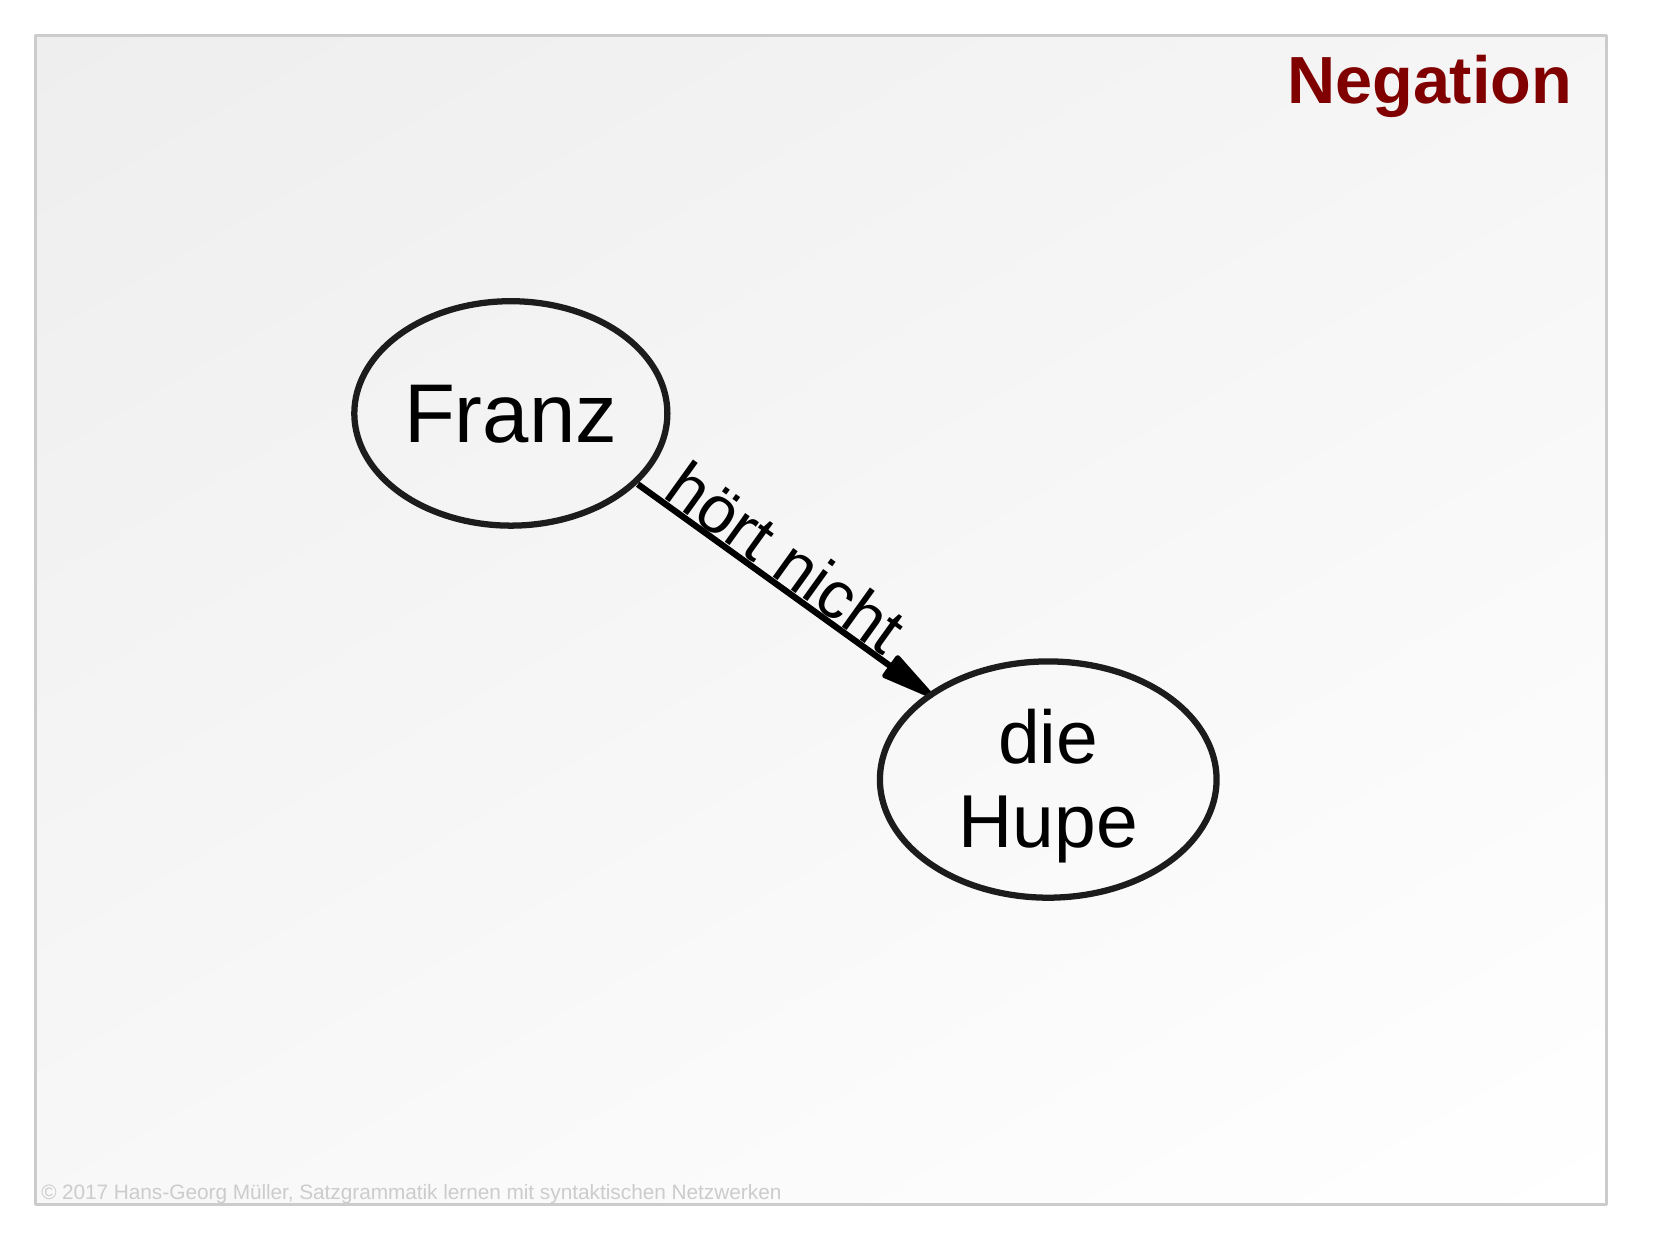

# Negation
Franz
hört nicht
die
Hupe